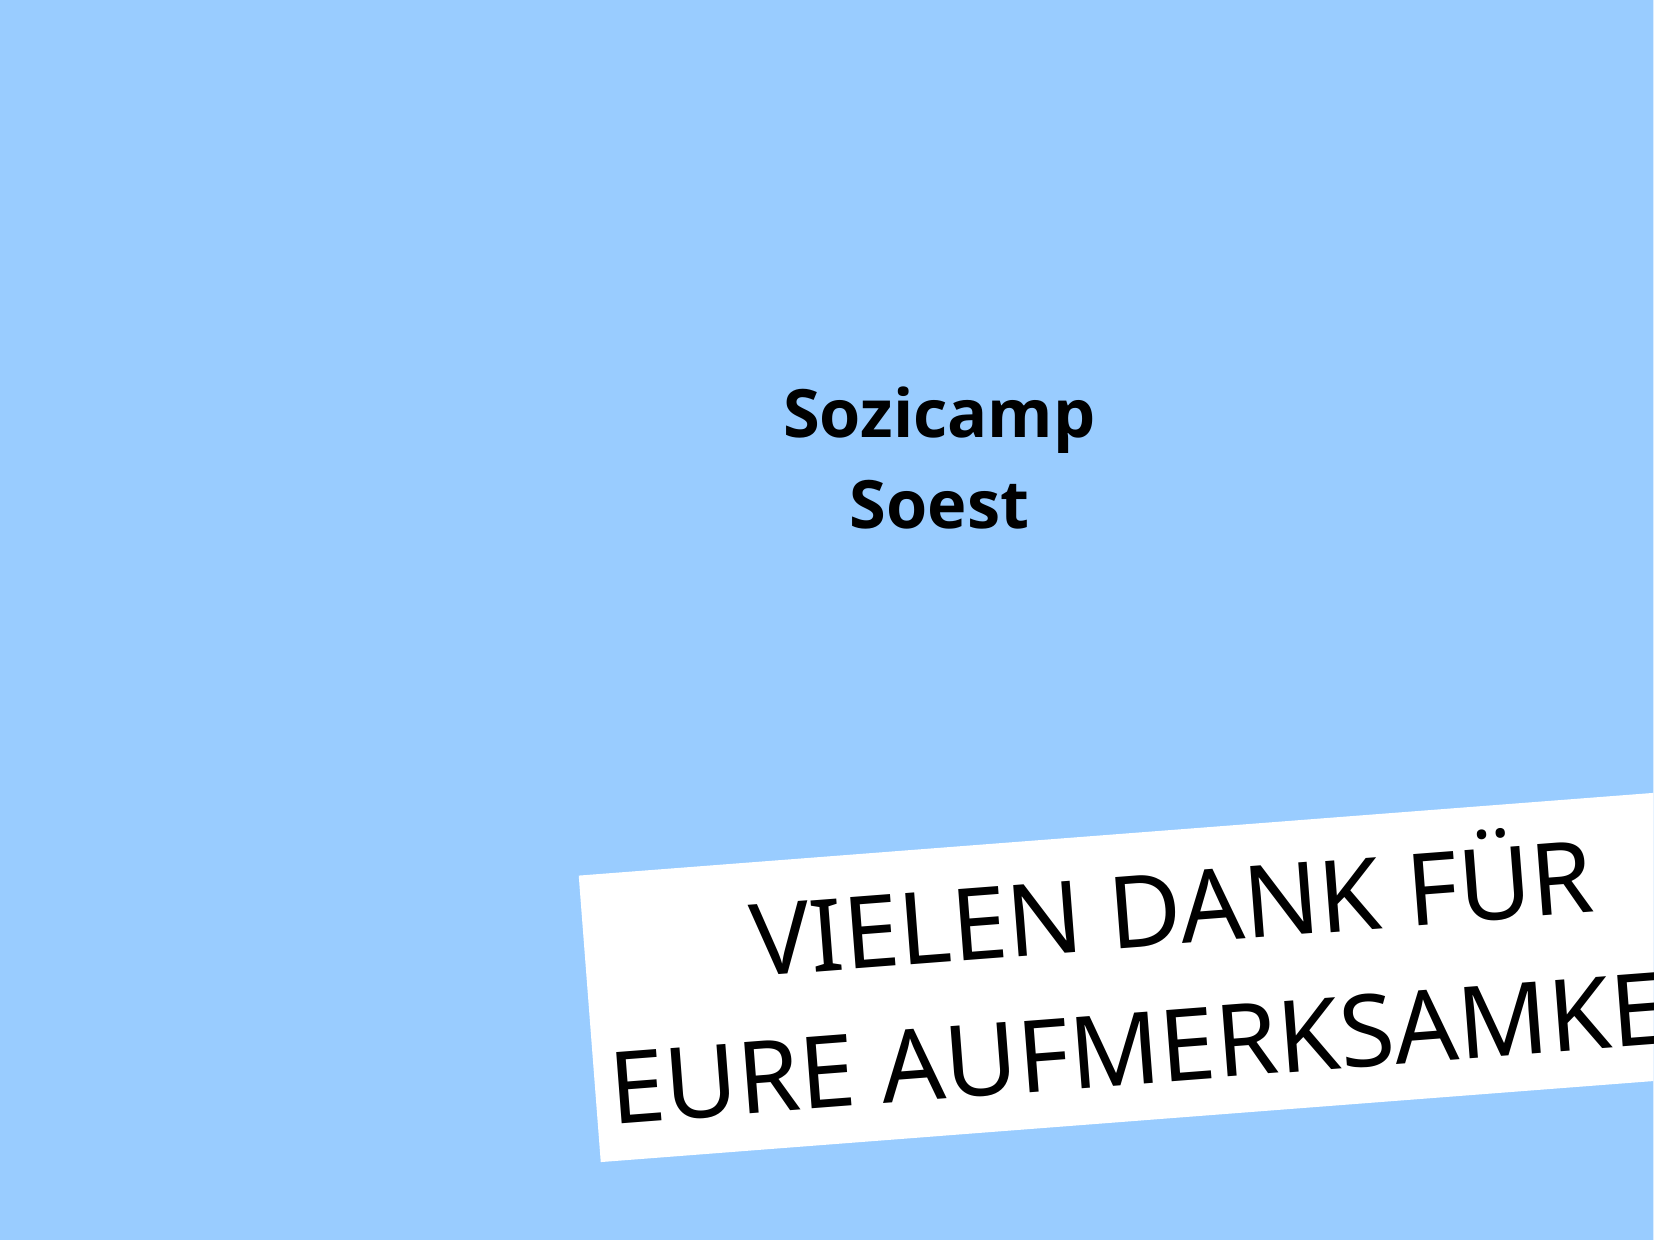

# Sozicamp Soest
VIELEN DANK FÜR
EURE AUFMERKSAMKEIT